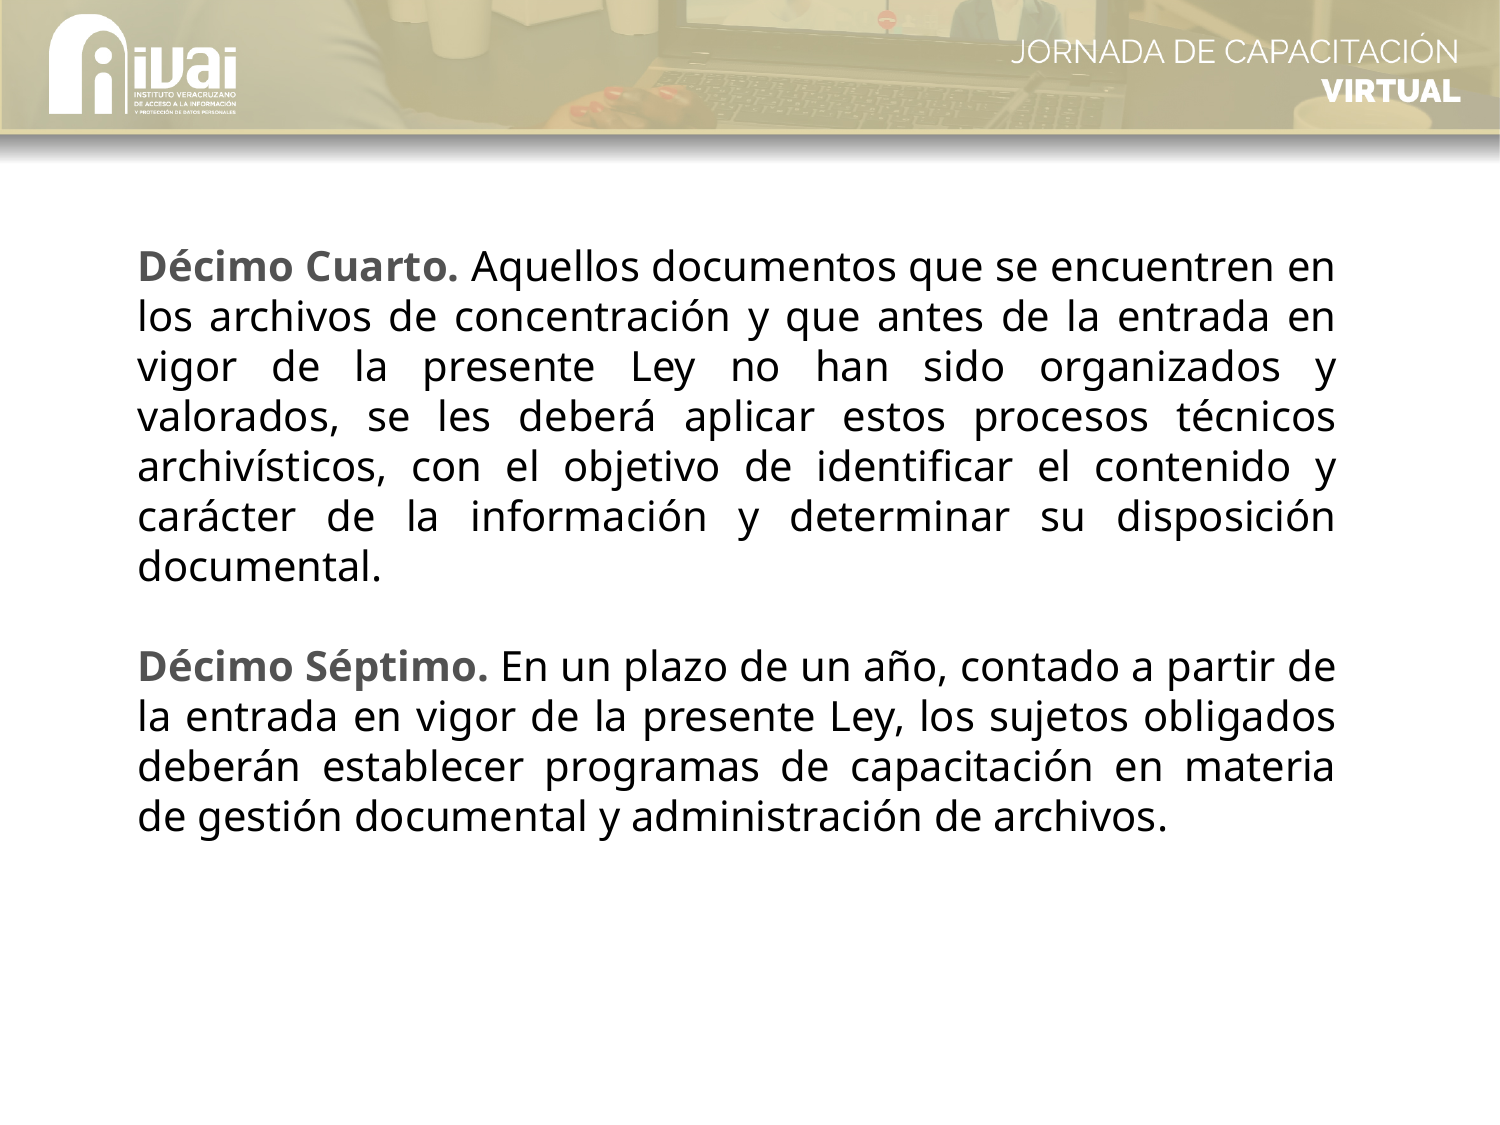

Décimo Cuarto. Aquellos documentos que se encuentren en los archivos de concentración y que antes de la entrada en vigor de la presente Ley no han sido organizados y valorados, se les deberá aplicar estos procesos técnicos archivísticos, con el objetivo de identificar el contenido y carácter de la información y determinar su disposición documental.
Décimo Séptimo. En un plazo de un año, contado a partir de la entrada en vigor de la presente Ley, los sujetos obligados deberán establecer programas de capacitación en materia de gestión documental y administración de archivos.